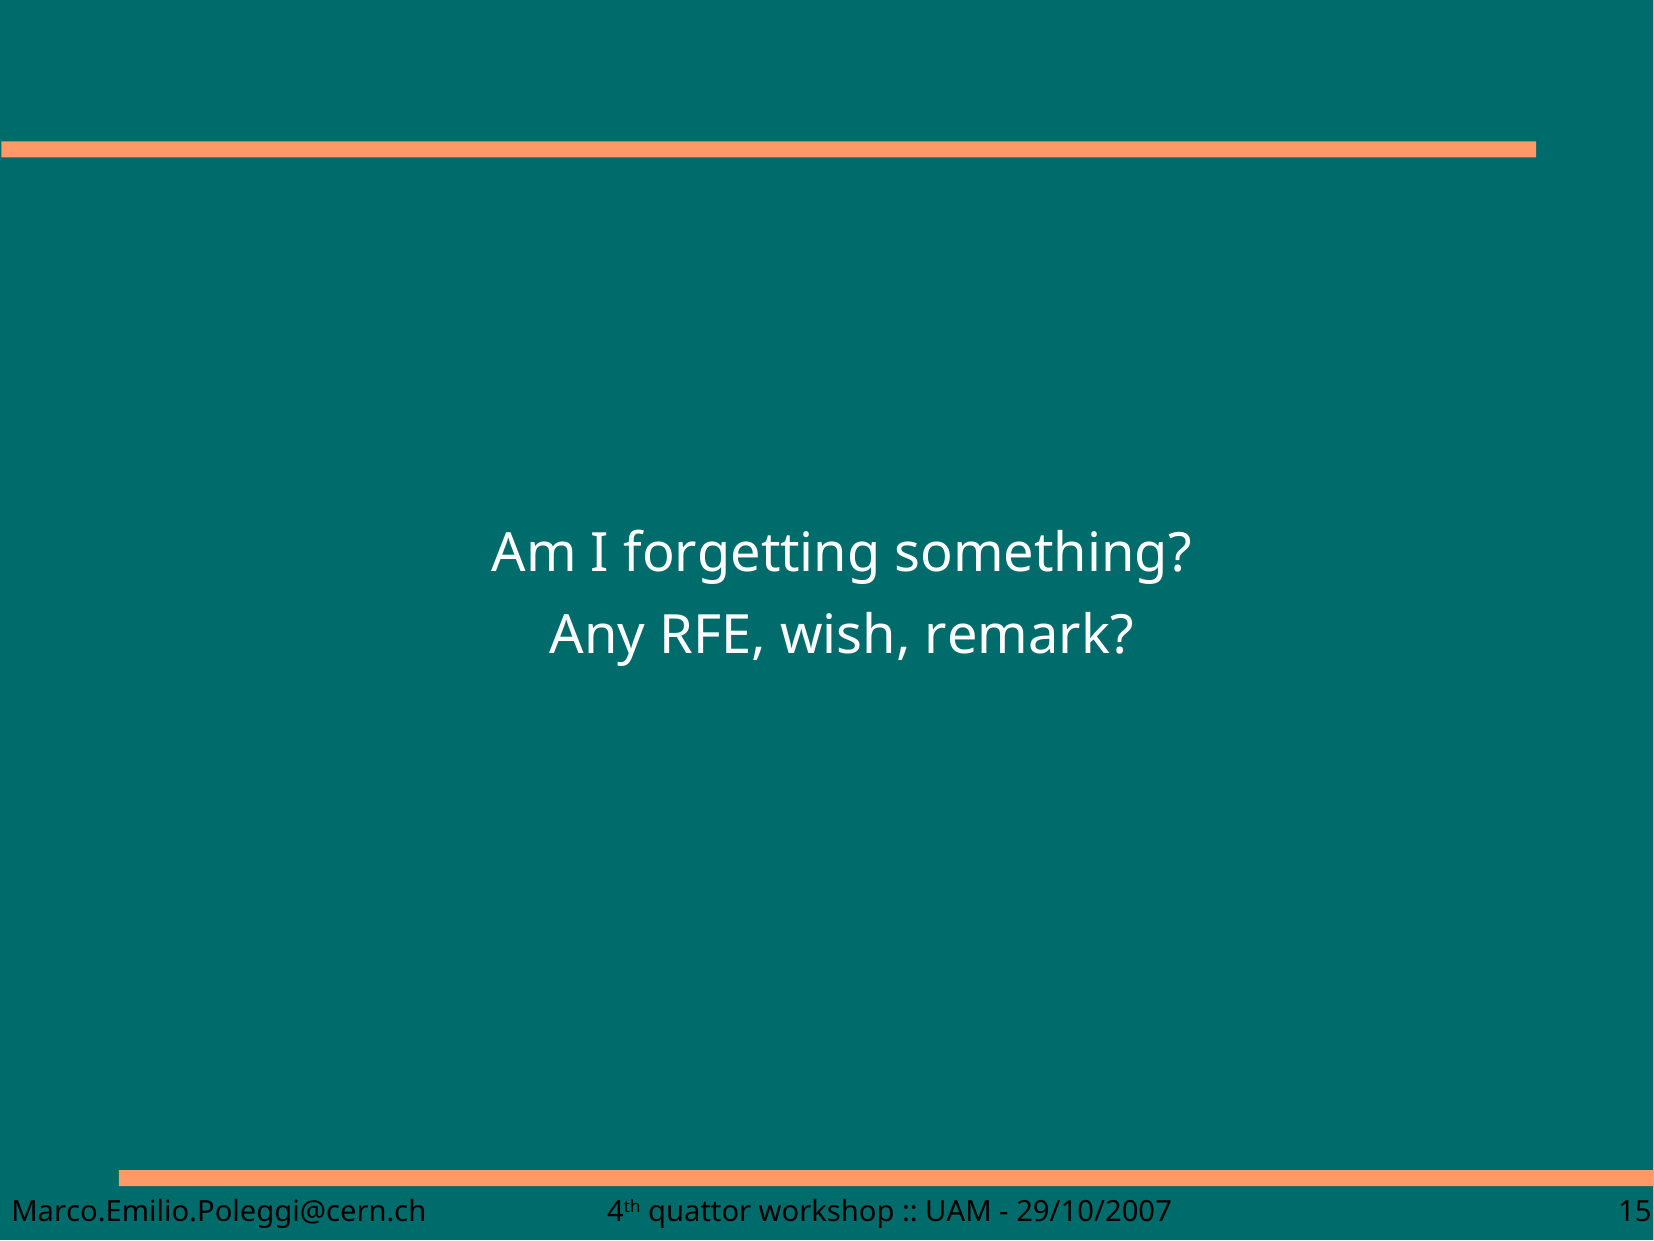

# Am I forgetting something?
Any RFE, wish, remark?